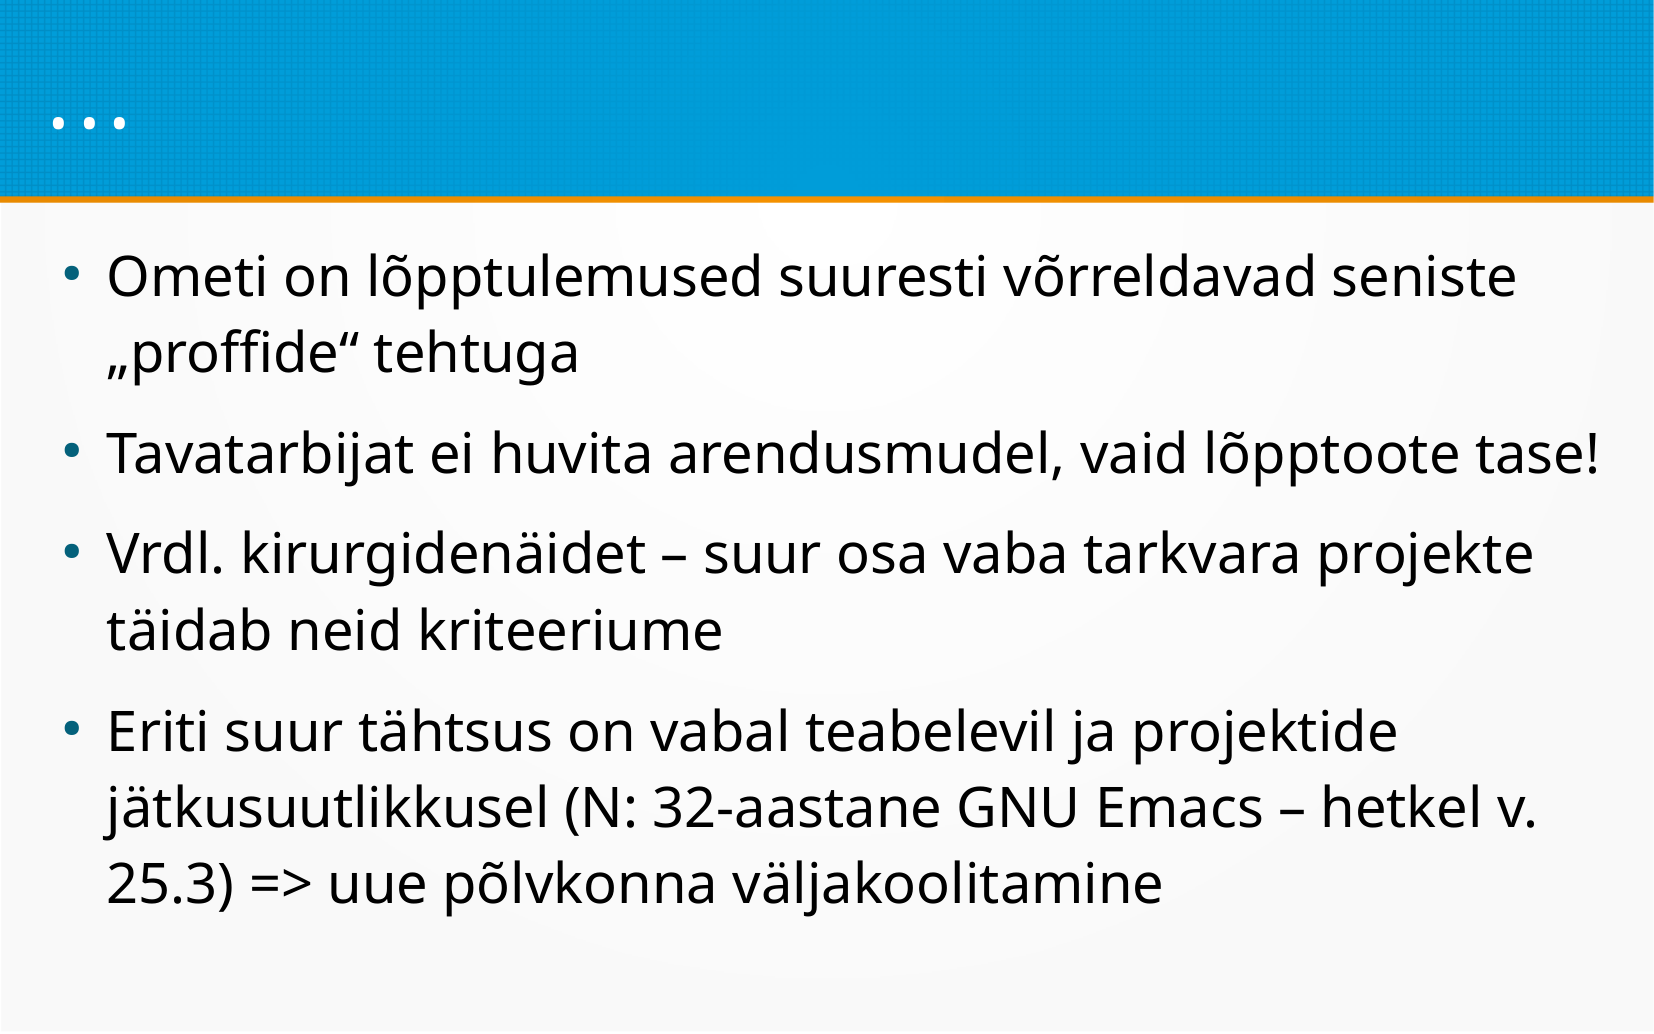

# ...
Ometi on lõpptulemused suuresti võrreldavad seniste „proffide“ tehtuga
Tavatarbijat ei huvita arendusmudel, vaid lõpptoote tase!
Vrdl. kirurgidenäidet – suur osa vaba tarkvara projekte täidab neid kriteeriume
Eriti suur tähtsus on vabal teabelevil ja projektide jätkusuutlikkusel (N: 32-aastane GNU Emacs – hetkel v. 25.3) => uue põlvkonna väljakoolitamine